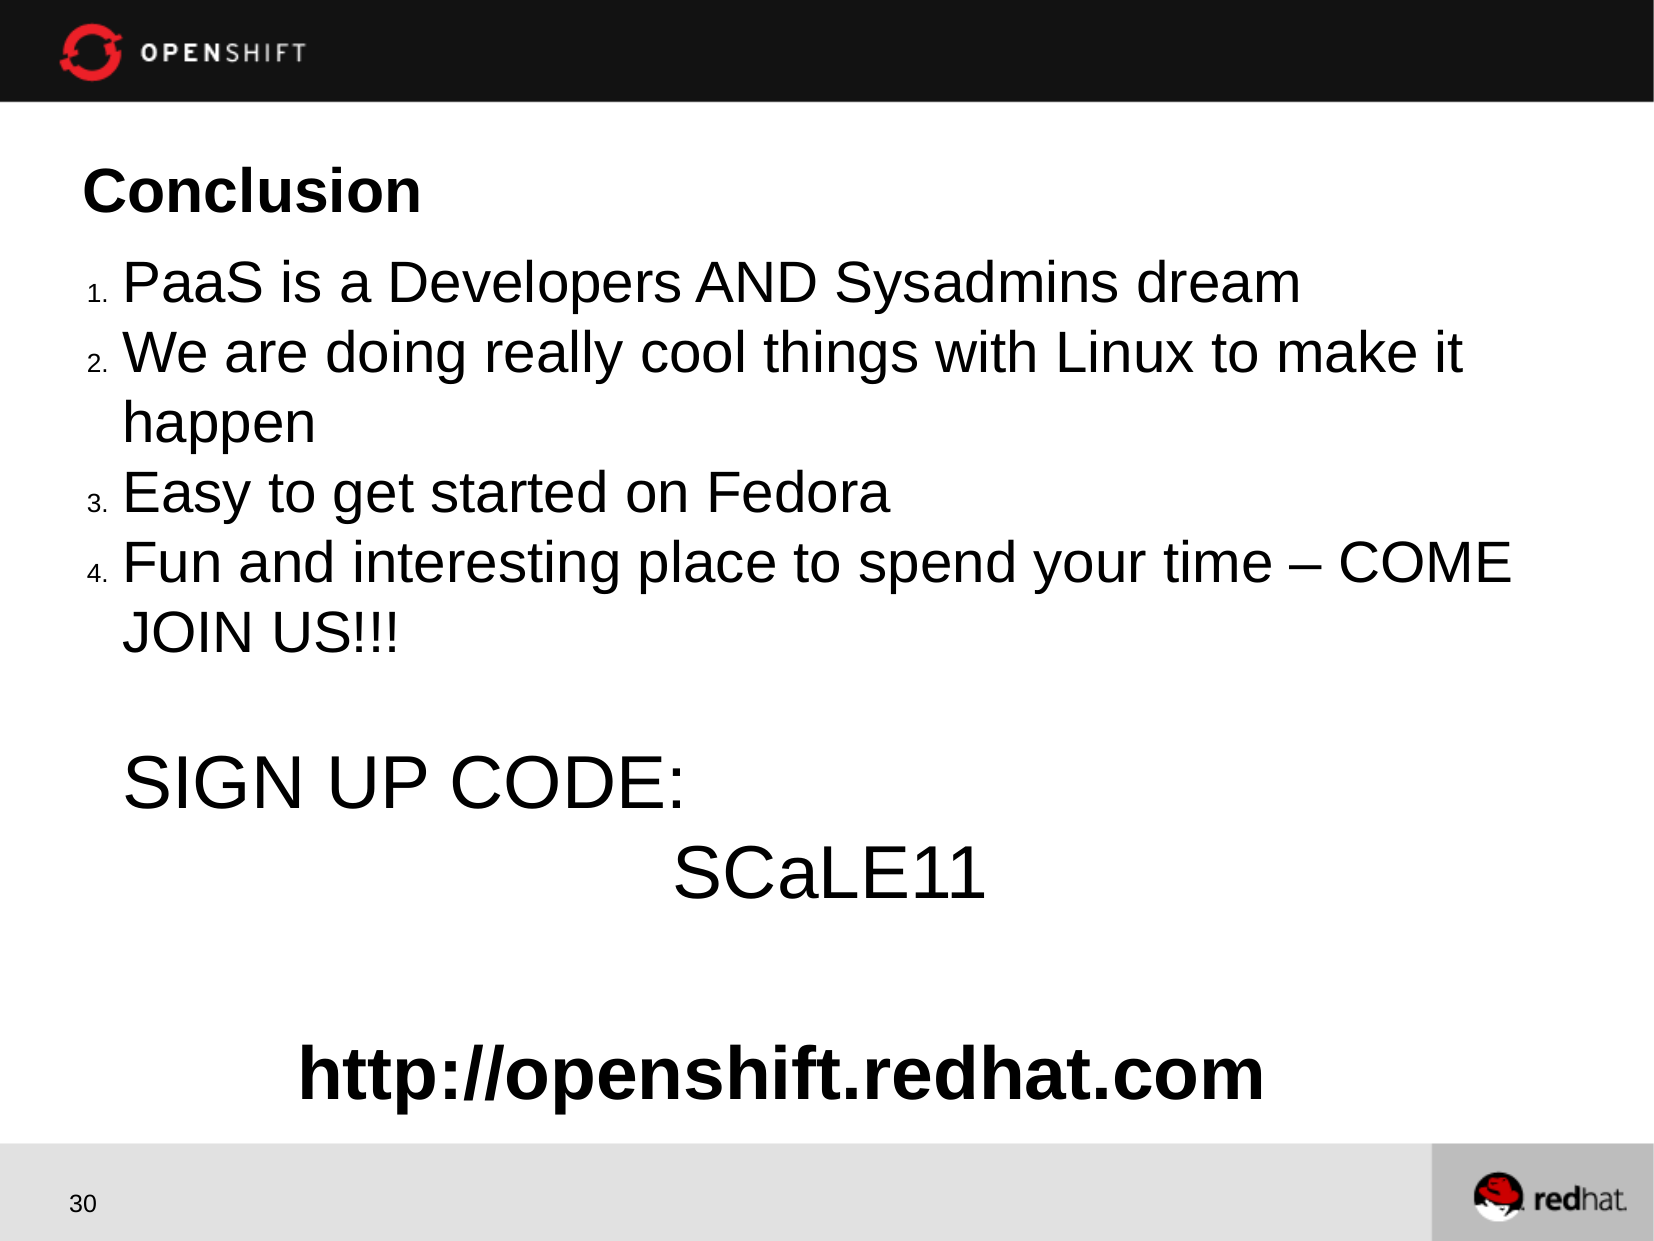

Conclusion
PaaS is a Developers AND Sysadmins dream
We are doing really cool things with Linux to make it happen
Easy to get started on Fedora
Fun and interesting place to spend your time – COME JOIN US!!!
SIGN UP CODE:
SCaLE11
http://openshift.redhat.com